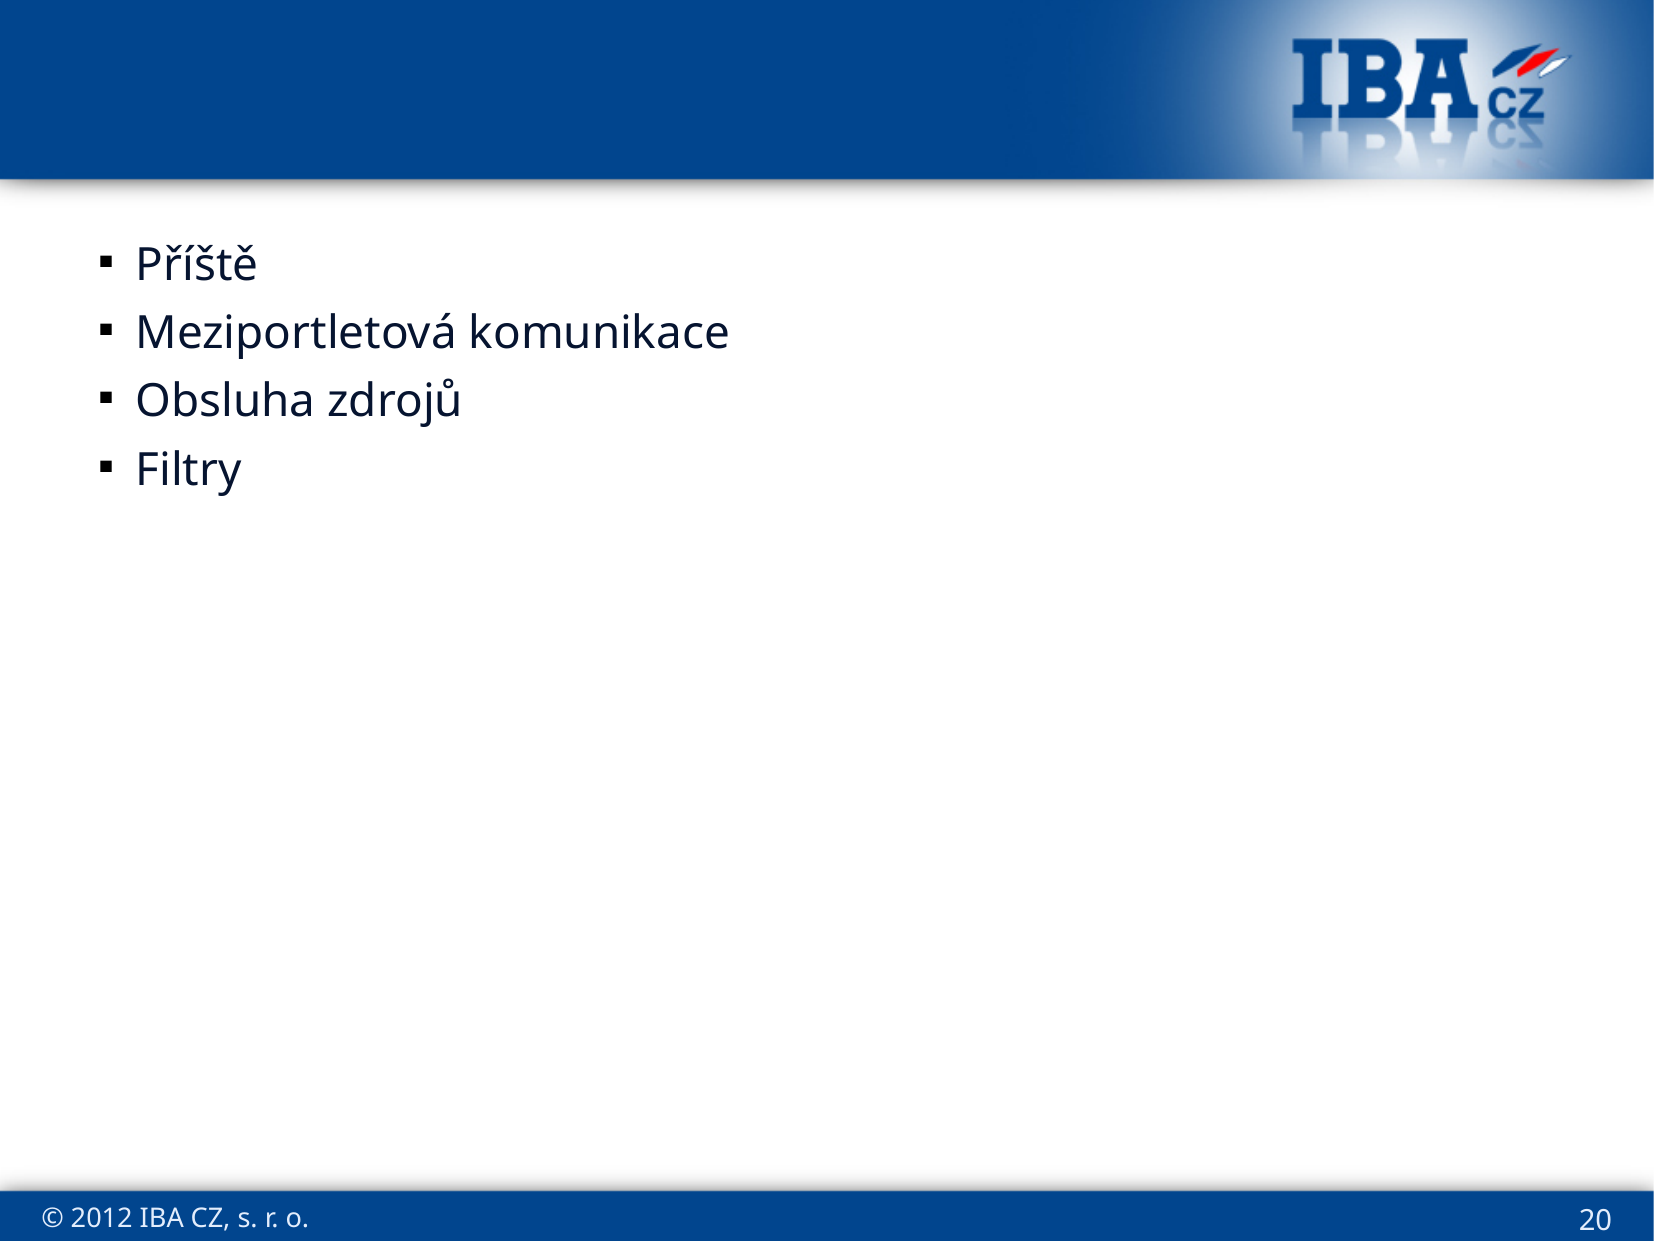

#
Příště
Meziportletová komunikace
Obsluha zdrojů
Filtry
20